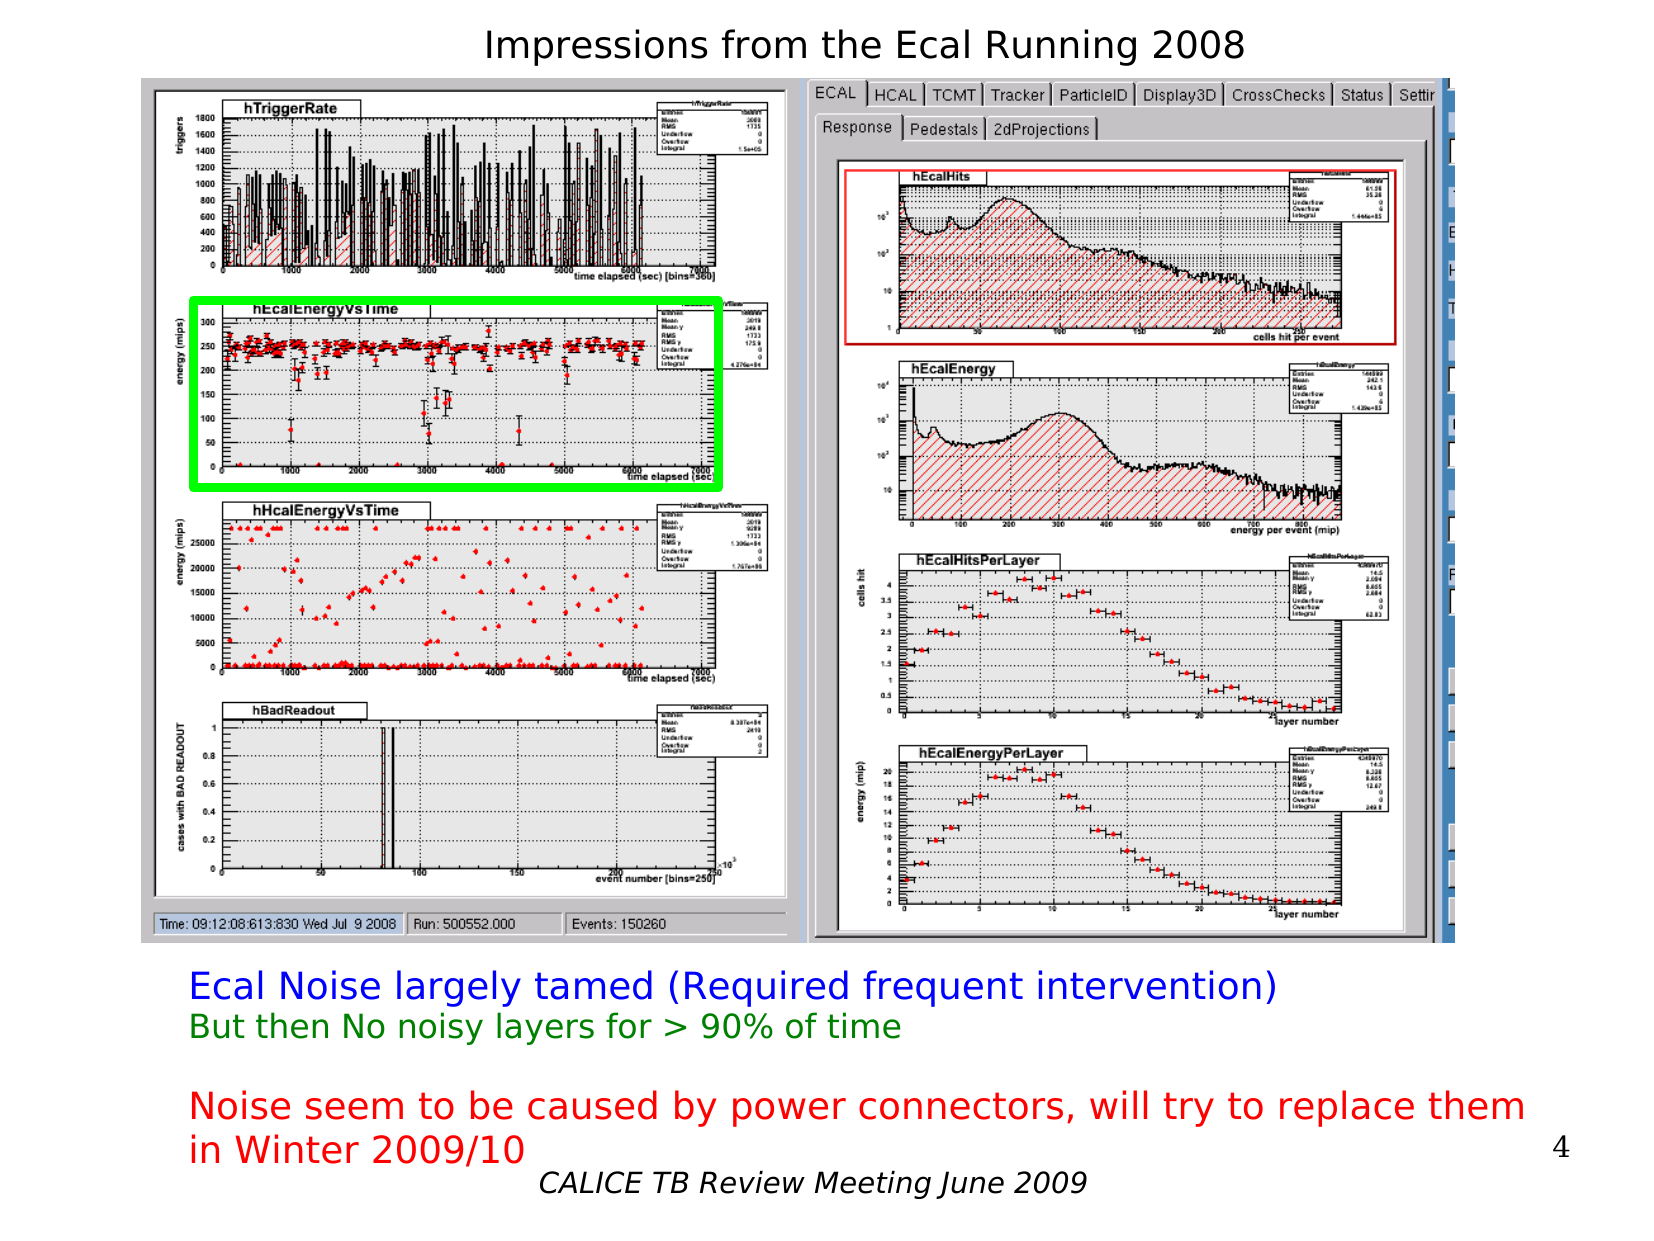

Impressions from the Ecal Running 2008
Ecal Noise largely tamed (Required frequent intervention)
But then No noisy layers for > 90% of time
Noise seem to be caused by power connectors, will try to replace them
in Winter 2009/10
4